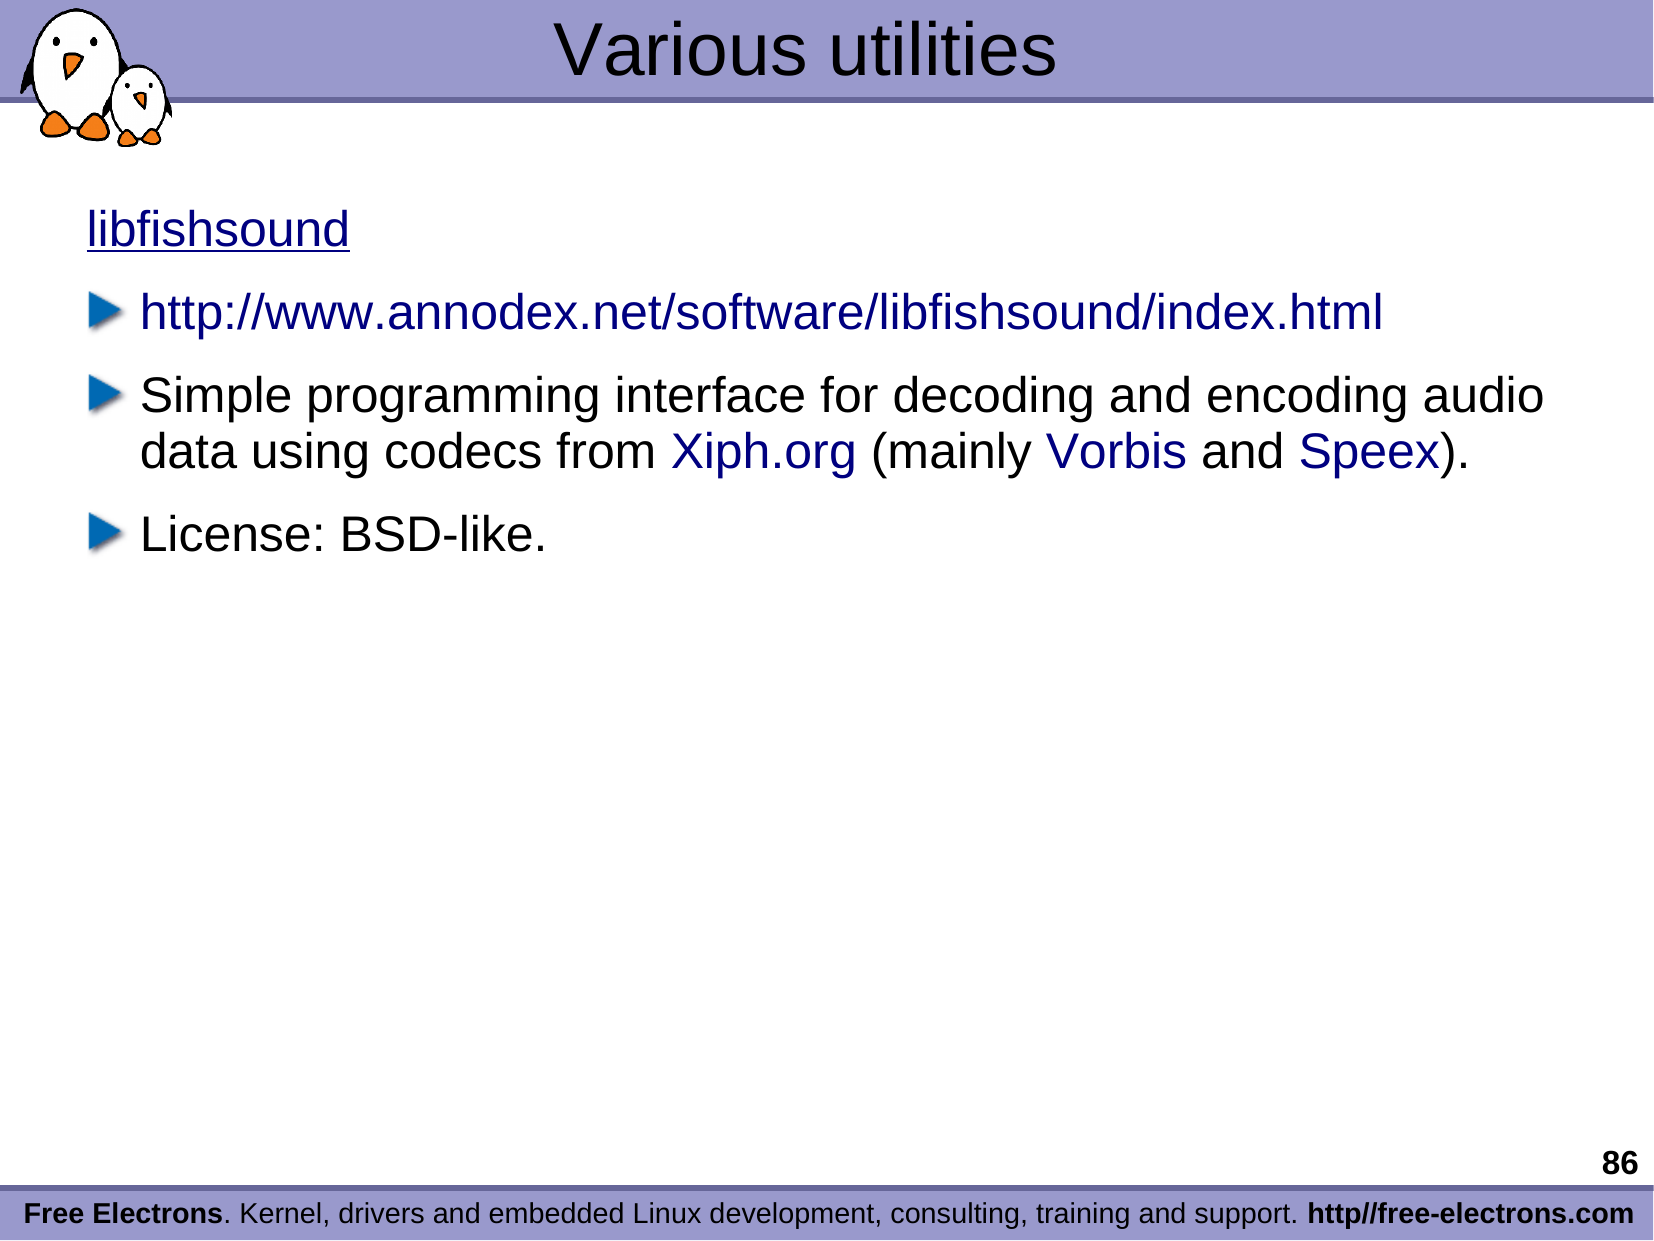

# Various utilities
libfishsound
http://www.annodex.net/software/libfishsound/index.html
Simple programming interface for decoding and encoding audio data using codecs from Xiph.org (mainly Vorbis and Speex).
License: BSD-like.